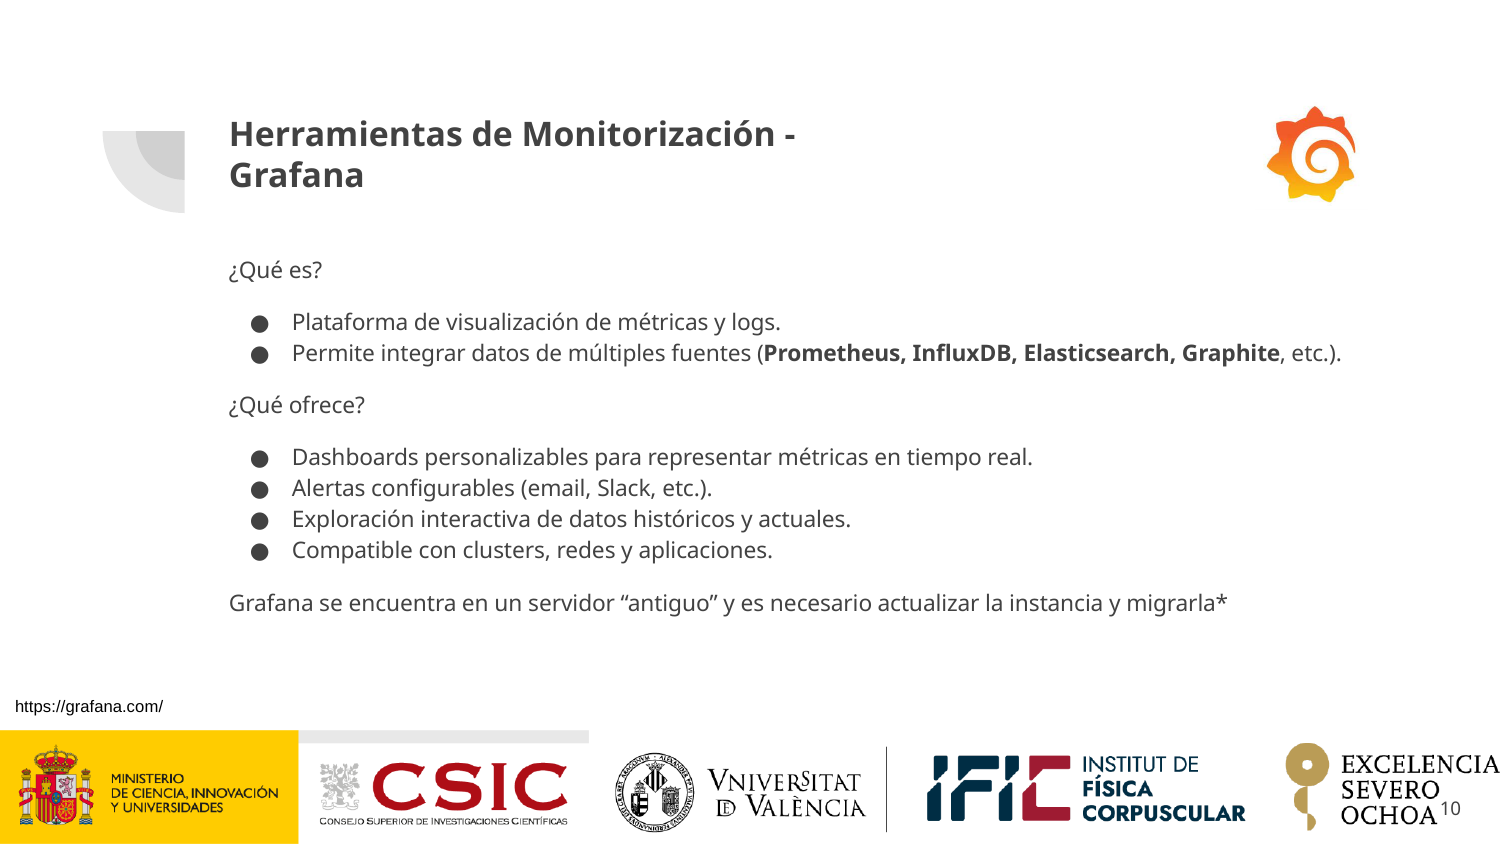

# Herramientas de Monitorización - Grafana
¿Qué es?
Plataforma de visualización de métricas y logs.
Permite integrar datos de múltiples fuentes (Prometheus, InfluxDB, Elasticsearch, Graphite, etc.).
¿Qué ofrece?
Dashboards personalizables para representar métricas en tiempo real.
Alertas configurables (email, Slack, etc.).
Exploración interactiva de datos históricos y actuales.
Compatible con clusters, redes y aplicaciones.
Grafana se encuentra en un servidor “antiguo” y es necesario actualizar la instancia y migrarla*
https://grafana.com/